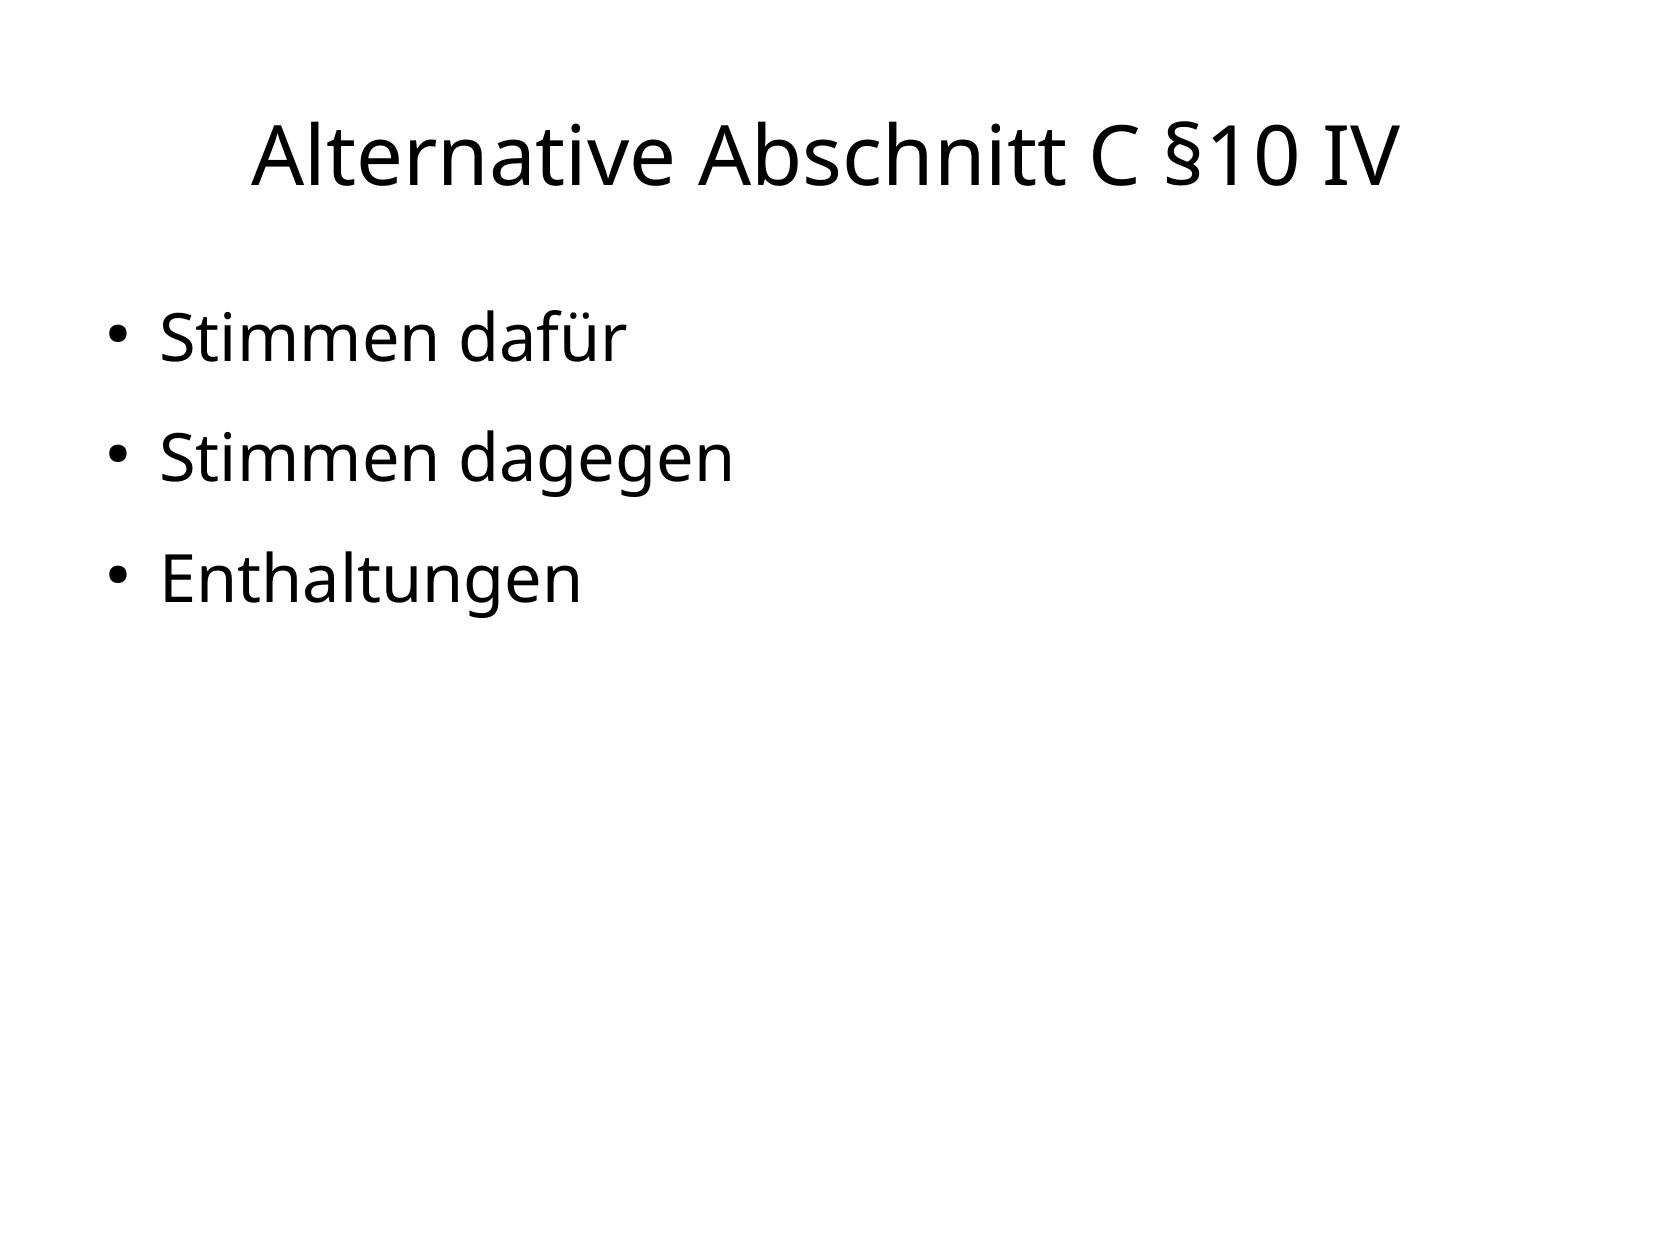

# Alternative Abschnitt C §10 IV
Stimmen dafür
Stimmen dagegen
Enthaltungen